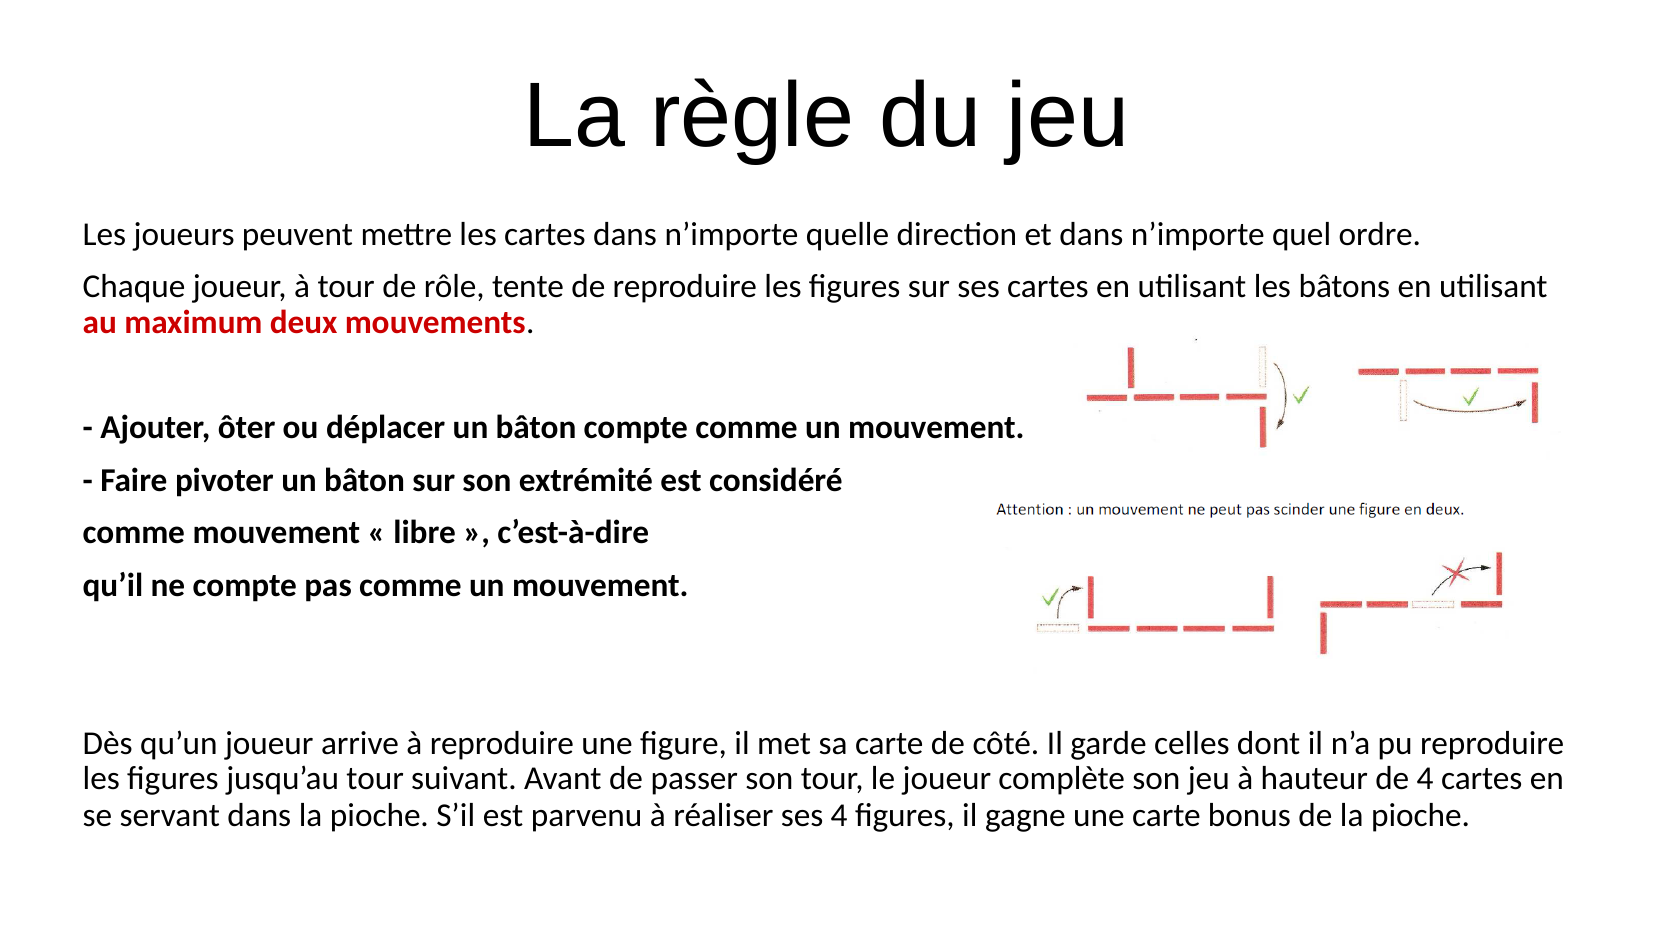

# La règle du jeu
Les joueurs peuvent mettre les cartes dans n’importe quelle direction et dans n’importe quel ordre.
Chaque joueur, à tour de rôle, tente de reproduire les figures sur ses cartes en utilisant les bâtons en utilisant au maximum deux mouvements.
- Ajouter, ôter ou déplacer un bâton compte comme un mouvement.
- Faire pivoter un bâton sur son extrémité est considéré
comme mouvement « libre », c’est-à-dire
qu’il ne compte pas comme un mouvement.
Dès qu’un joueur arrive à reproduire une figure, il met sa carte de côté. Il garde celles dont il n’a pu reproduire les figures jusqu’au tour suivant. Avant de passer son tour, le joueur complète son jeu à hauteur de 4 cartes en se servant dans la pioche. S’il est parvenu à réaliser ses 4 figures, il gagne une carte bonus de la pioche.